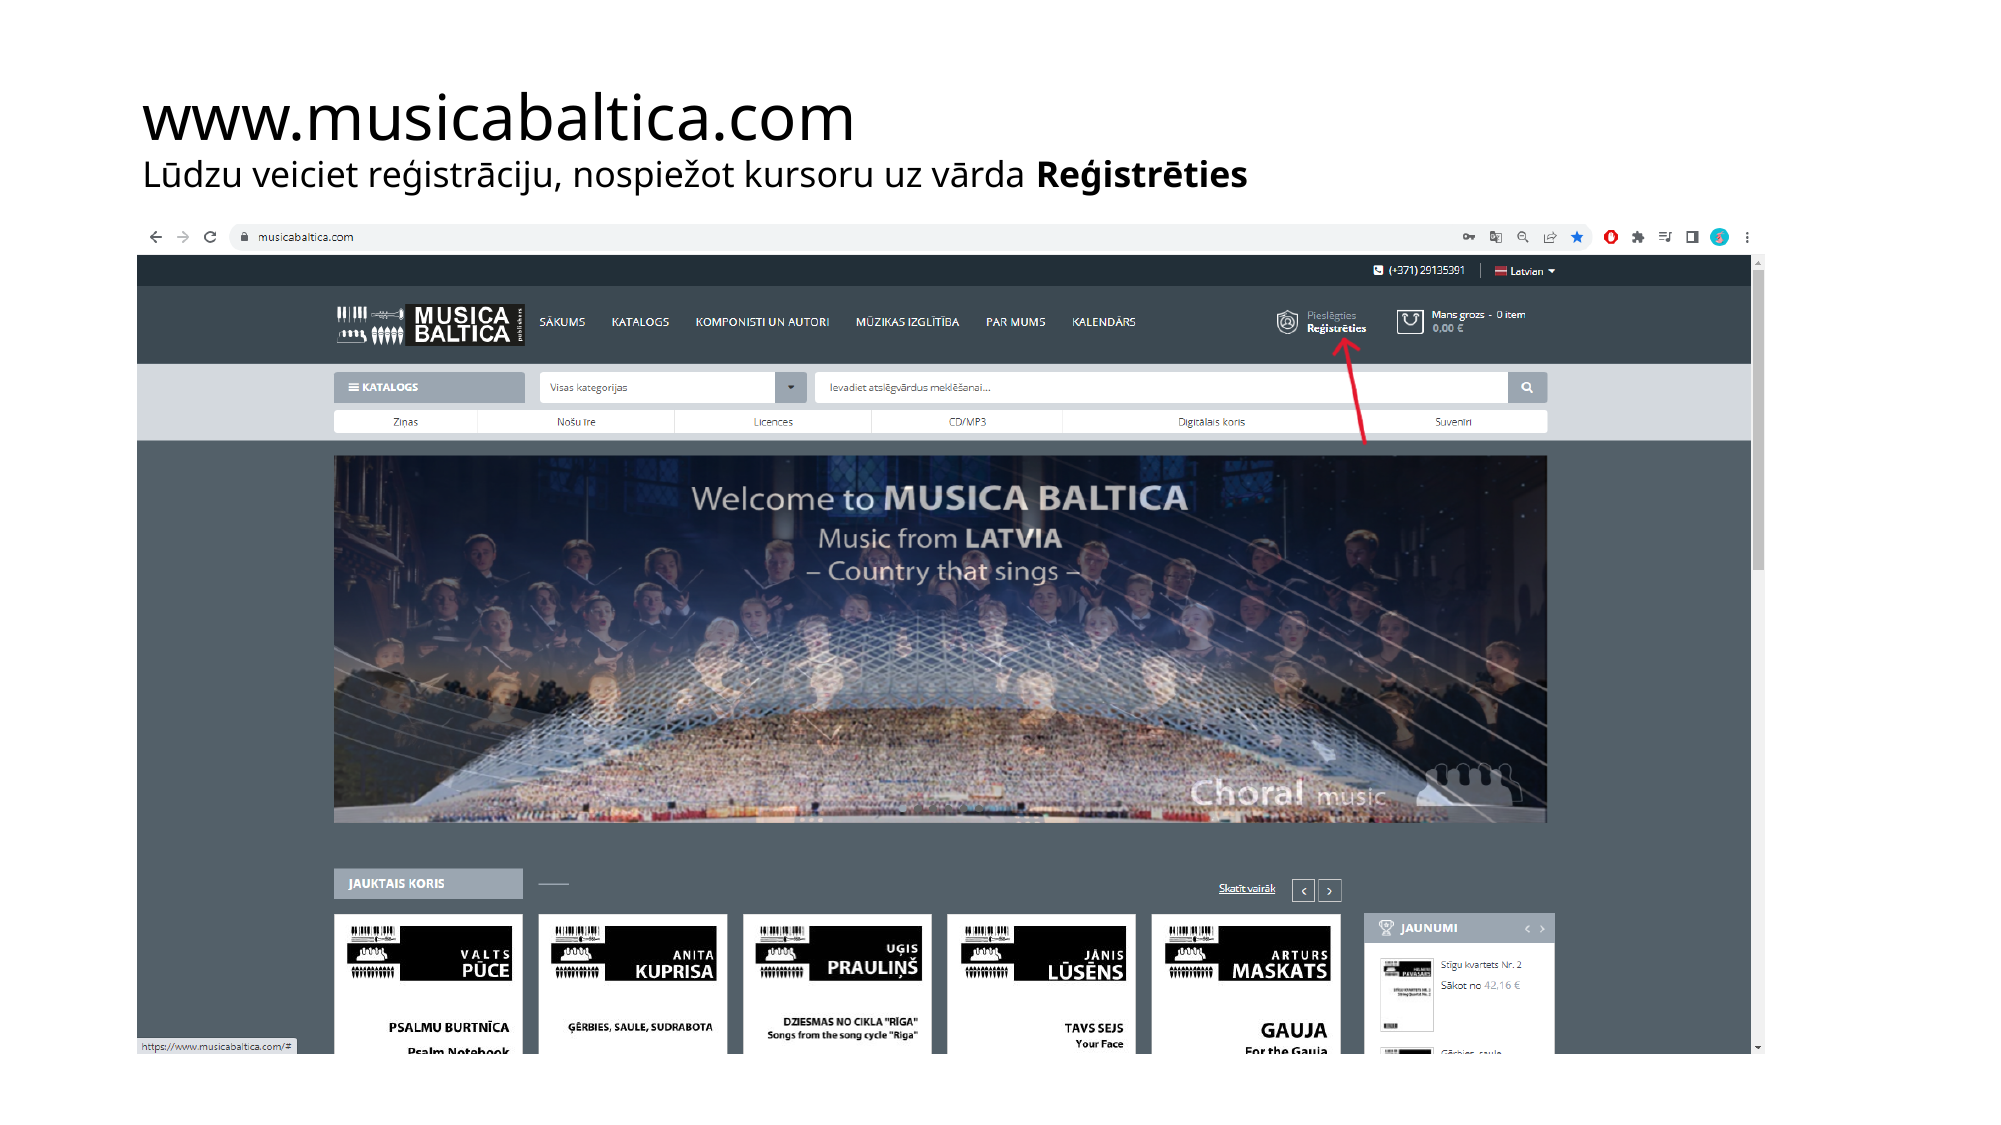

# www.musicabaltica.com Lūdzu veiciet reģistrāciju, nospiežot kursoru uz vārda Reģistrēties